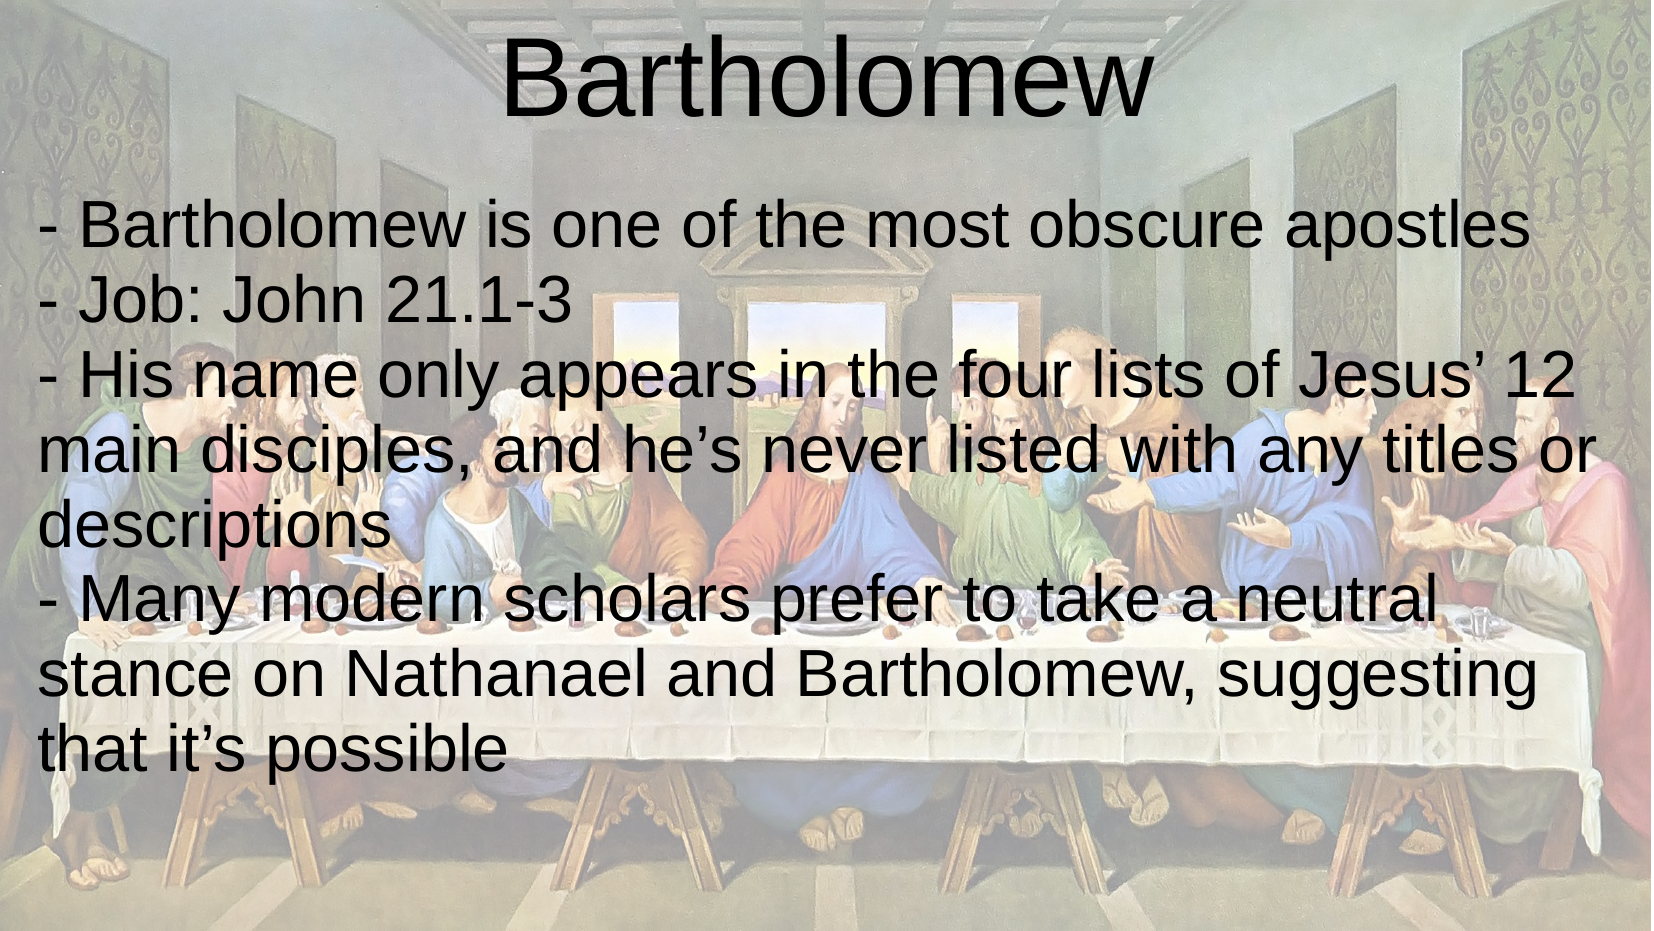

# Bartholomew
- Bartholomew is one of the most obscure apostles
- Job: John 21.1-3
- His name only appears in the four lists of Jesus’ 12 main disciples, and he’s never listed with any titles or descriptions
- Many modern scholars prefer to take a neutral stance on Nathanael and Bartholomew, suggesting that it’s possible